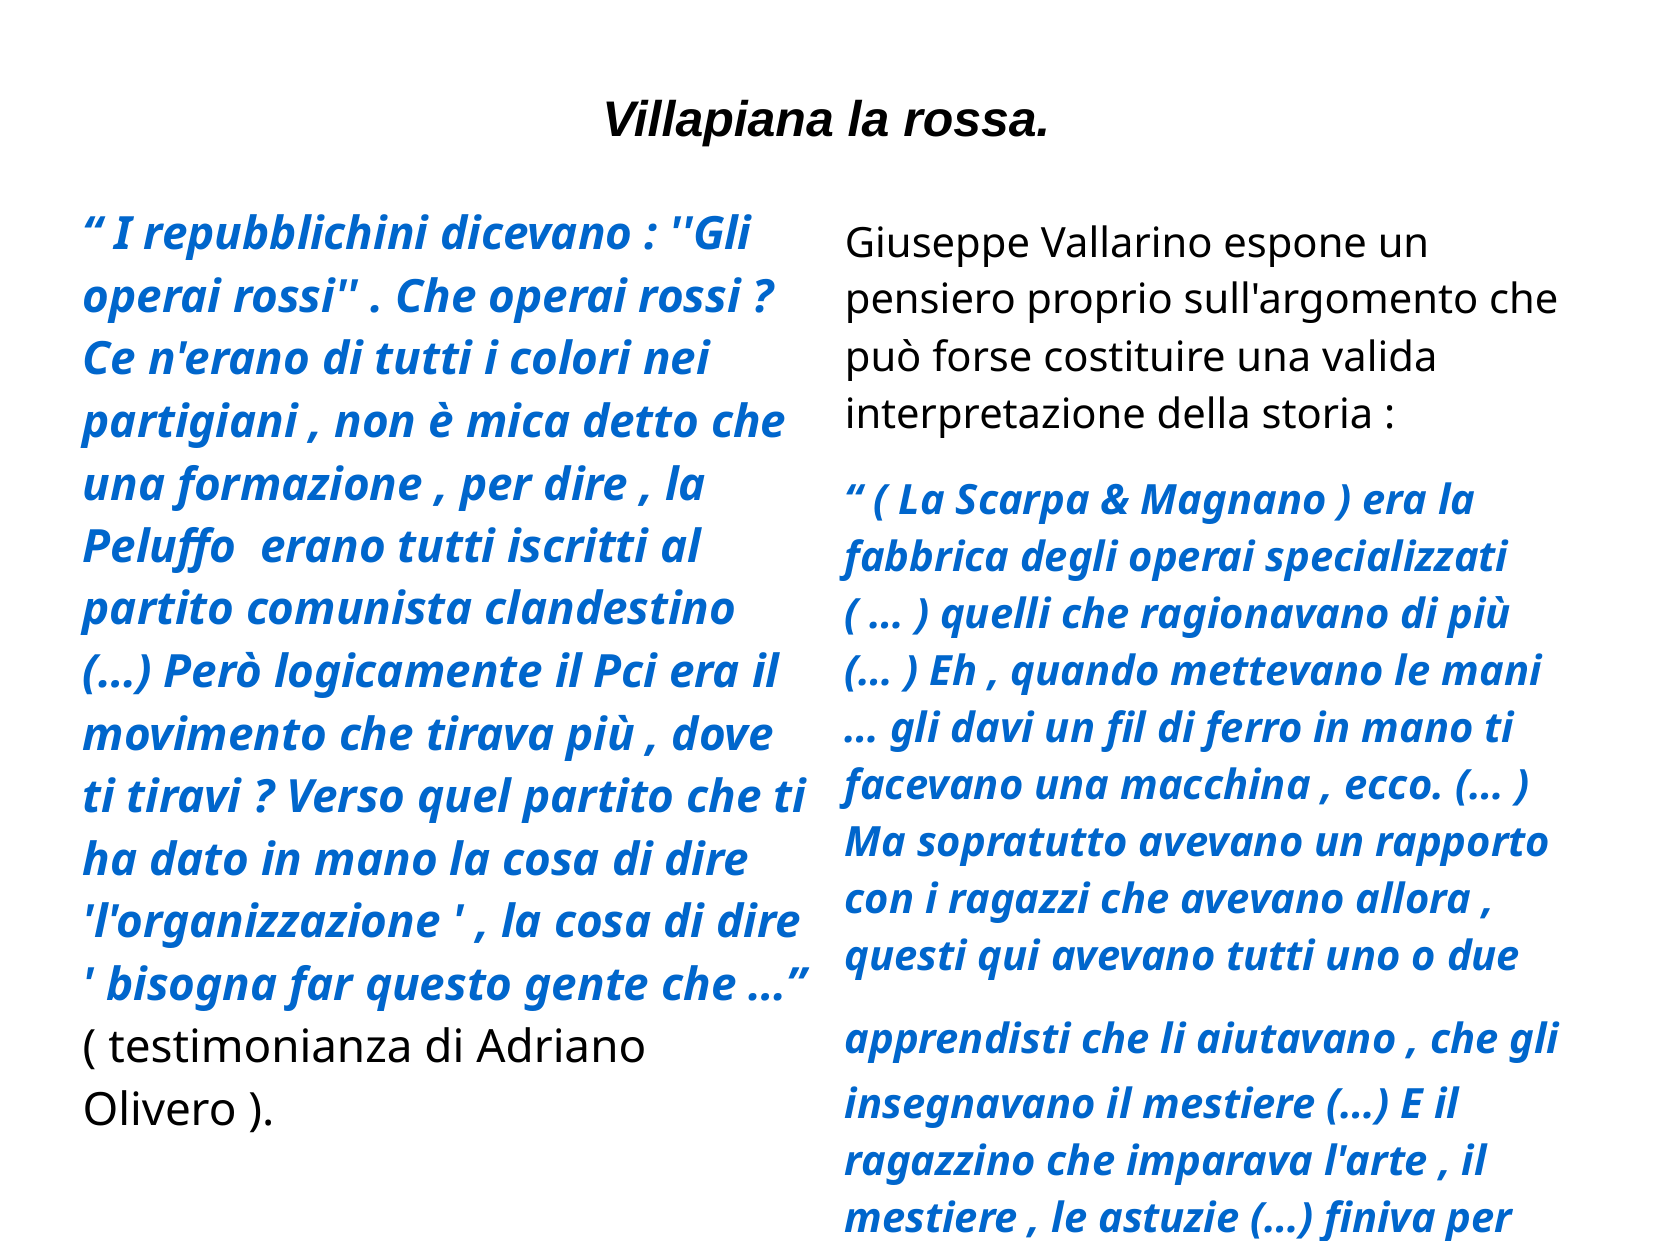

# Villapiana la rossa.
“ I repubblichini dicevano : ''Gli operai rossi'' . Che operai rossi ? Ce n'erano di tutti i colori nei partigiani , non è mica detto che una formazione , per dire , la Peluffo erano tutti iscritti al partito comunista clandestino (…) Però logicamente il Pci era il movimento che tirava più , dove ti tiravi ? Verso quel partito che ti ha dato in mano la cosa di dire 'l'organizzazione ' , la cosa di dire ' bisogna far questo gente che …” ( testimonianza di Adriano Olivero ).
Giuseppe Vallarino espone un pensiero proprio sull'argomento che può forse costituire una valida interpretazione della storia :
“ ( La Scarpa & Magnano ) era la fabbrica degli operai specializzati ( … ) quelli che ragionavano di più (… ) Eh , quando mettevano le mani … gli davi un fil di ferro in mano ti facevano una macchina , ecco. (… ) Ma sopratutto avevano un rapporto con i ragazzi che avevano allora , questi qui avevano tutti uno o due apprendisti che li aiutavano , che gli insegnavano il mestiere (…) E il ragazzino che imparava l'arte , il mestiere , le astuzie (…) finiva per affezionarsi , era se non il primo, il secondo padre , e fra un colpo di lima e l'altro gli spiegavano che cos'era il plusvalore”